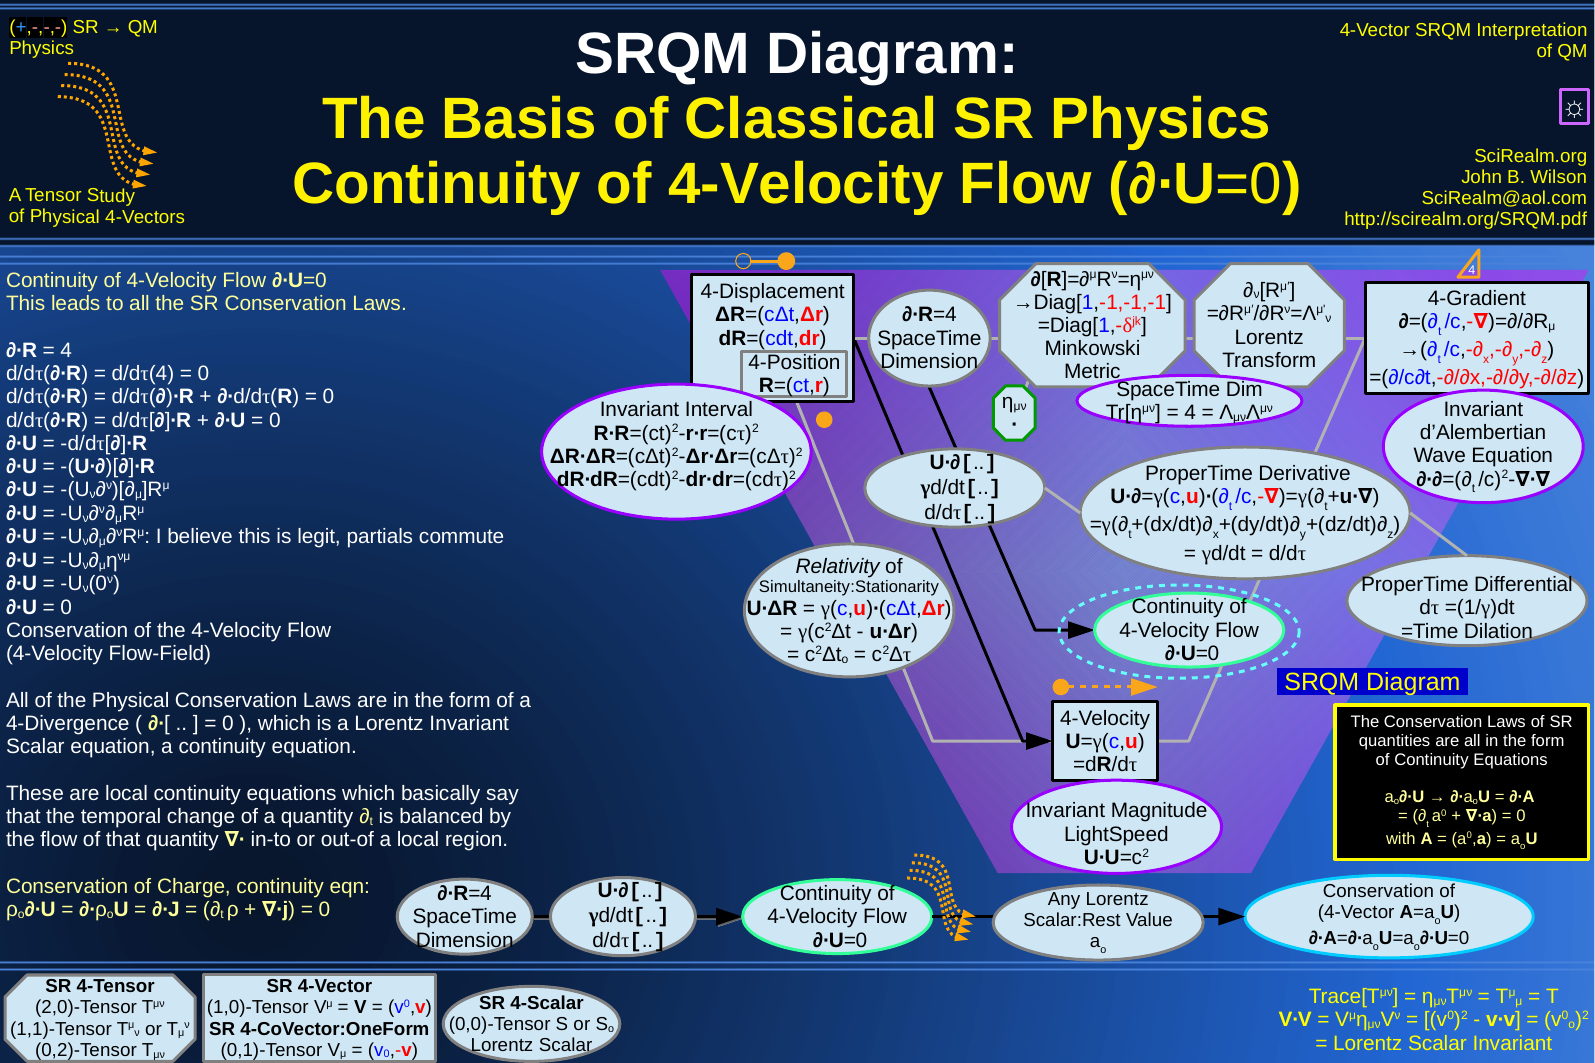

(+,-,-,-) SR → QM
Physics
A Tensor Study
of Physical 4-Vectors
# SRQM Diagram: The Basis of Classical SR Physics Continuity of 4-Velocity Flow (∂∙U=0)
4-Vector SRQM Interpretation
of QM
SciRealm.org
John B. Wilson
SciRealm@aol.com
http://scirealm.org/SRQM.pdf
☼
4
∂[R]=∂μRν=ημν
→Diag[1,-1,-1,-1]
=Diag[1,-δjk]
Minkowski
Metric
∂ν[Rμ′]
=∂Rμ′/∂Rν=Λμ'ν
Lorentz
Transform
4-Displacement
ΔR=(cΔt,Δr)
dR=(cdt,dr)
4-Gradient
∂=(∂t /c,-∇)=∂/∂Rμ
→(∂t /c,-∂x,-∂y,-∂z)
=(∂/c∂t,-∂/∂x,-∂/∂y,-∂/∂z)
∂∙R=4
SpaceTime
Dimension
4-Position
R=(ct,r)
SpaceTime Dim
Tr[ημν] = 4 = ΛμνΛμν
Invariant Interval
R∙R=(ct)2-r∙r=(cτ)2
ΔR∙ΔR=(cΔt)2-Δr∙Δr=(cΔτ)2
dR∙dR=(cdt)2-dr∙dr=(cdτ)2
 ημν
∙
Invariant
d’Alembertian
Wave Equation
∂∙∂=(∂t /c)2-∇∙∇
 ProperTime Derivative
U∙∂=γ(c,u)∙(∂t /c,-∇)=γ(∂t+u∙∇)
=γ(∂t+(dx/dt)∂x+(dy/dt)∂y+(dz/dt)∂z)
= γd/dt = d/dτ
 U∙∂[..]
 γd/dt[..]
 d/dτ[..]
Relativity of
Simultaneity:Stationarity
U∙ΔR = γ(c,u)∙(cΔt,Δr)
= γ(c2Δt - u∙Δr)
= c2Δto = c2Δτ
ProperTime Differential
dτ =(1/γ)dt
=Time Dilation
Continuity of
4-Velocity Flow
 ∂∙U=0
4-Velocity
U=γ(c,u)
=dR/dτ
Invariant Magnitude
LightSpeed
U∙U=c2
Continuity of 4-Velocity Flow ∂∙U=0
This leads to all the SR Conservation Laws.
∂∙R = 4
d/dτ(∂∙R) = d/dτ(4) = 0
d/dτ(∂∙R) = d/dτ(∂)∙R + ∂∙d/dτ(R) = 0
d/dτ(∂∙R) = d/dτ[∂]∙R + ∂∙U = 0
∂∙U = -d/dτ[∂]∙R
∂∙U = -(U∙∂)[∂]∙R
∂∙U = -(Uν∂ν)[∂μ]Rμ
∂∙U = -Uν∂ν∂μRμ
∂∙U = -Uν∂μ∂νRμ: I believe this is legit, partials commute
∂∙U = -Uν∂μηνμ
∂∙U = -Uν(0ν)
∂∙U = 0
Conservation of the 4-Velocity Flow
(4-Velocity Flow-Field)
All of the Physical Conservation Laws are in the form of a 4-Divergence ( ∂∙[ .. ] = 0 ), which is a Lorentz Invariant Scalar equation, a continuity equation.
These are local continuity equations which basically say that the temporal change of a quantity ∂t is balanced by the flow of that quantity ∇∙ in-to or out-of a local region.
Conservation of Charge, continuity eqn:
ρo∂∙U = ∂∙ρoU = ∂∙J = (∂t ρ + ∇∙j) = 0
 SRQM Diagram
The Conservation Laws of SR quantities are all in the form of Continuity Equations
ao∂∙U → ∂∙aoU = ∂∙A
= (∂t a0 + ∇∙a) = 0
with A = (a0,a) = aoU
Conservation of
(4-Vector A=aoU)
∂∙A=∂∙aoU=ao∂∙U=0
 U∙∂[..]
 γd/dt[..]
 d/dτ[..]
∂∙R=4
SpaceTime
Dimension
Continuity of
4-Velocity Flow
 ∂∙U=0
Any Lorentz
Scalar:Rest Value
ao
SR 4-Tensor
(2,0)-Tensor Tμν
(1,1)-Tensor Tμν or Tμν
(0,2)-Tensor Tμν
SR 4-Vector
(1,0)-Tensor Vμ = V = (v0,v)
SR 4-CoVector:OneForm
(0,1)-Tensor Vμ = (v0,-v)
Trace[Tμν] = ημνTμν = Tμμ = T
V∙V = VμημνVν = [(v0)2 - v∙v] = (v0o)2
= Lorentz Scalar Invariant
SR 4-Scalar
(0,0)-Tensor S or So
Lorentz Scalar